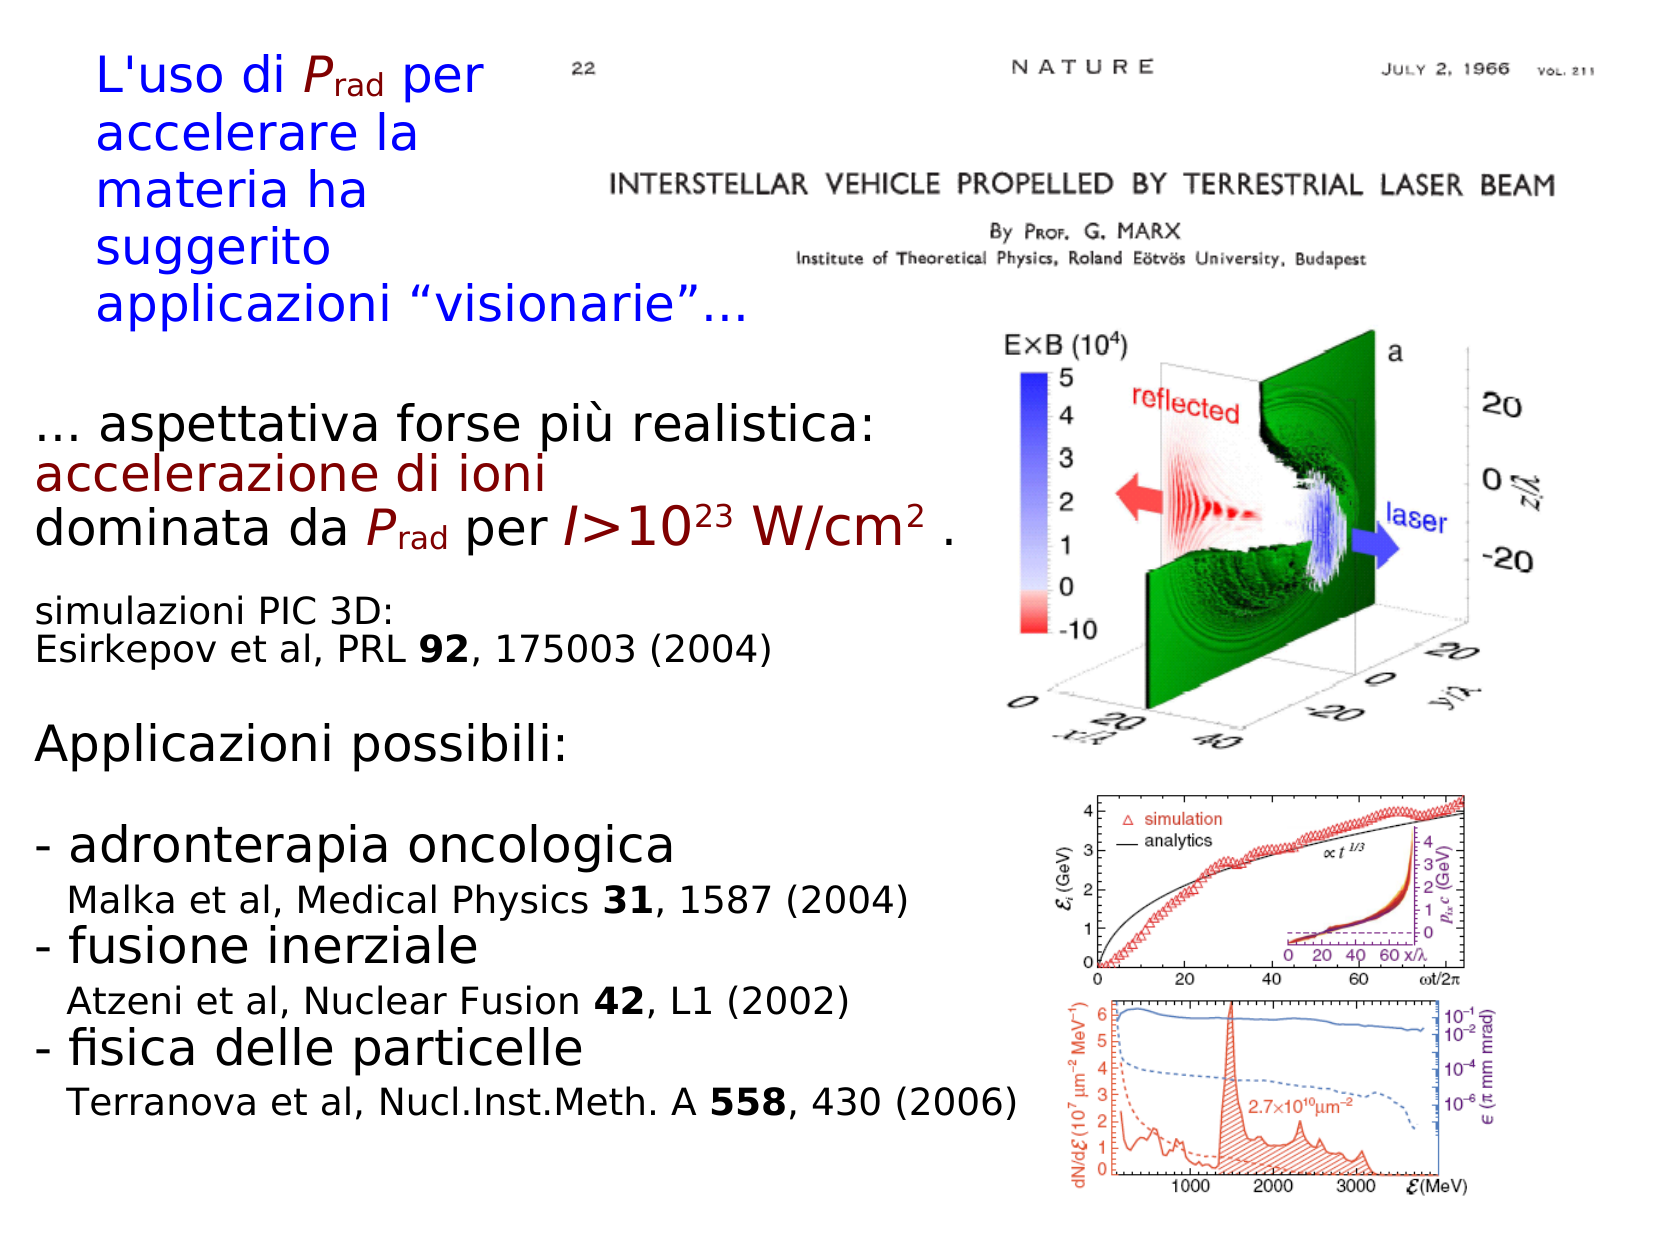

Required laser intensity
L'uso di Prad per
accelerare la
materia ha
suggerito
applicazioni “visionarie”...
... aspettativa forse più realistica:
accelerazione di ioni
dominata da Prad per I>1023 W/cm2 .
simulazioni PIC 3D:
Esirkepov et al, PRL 92, 175003 (2004)
Applicazioni possibili:
- adronterapia oncologica
 Malka et al, Medical Physics 31, 1587 (2004)
- fusione inerziale
 Atzeni et al, Nuclear Fusion 42, L1 (2002)
- fisica delle particelle
 Terranova et al, Nucl.Inst.Meth. A 558, 430 (2006)